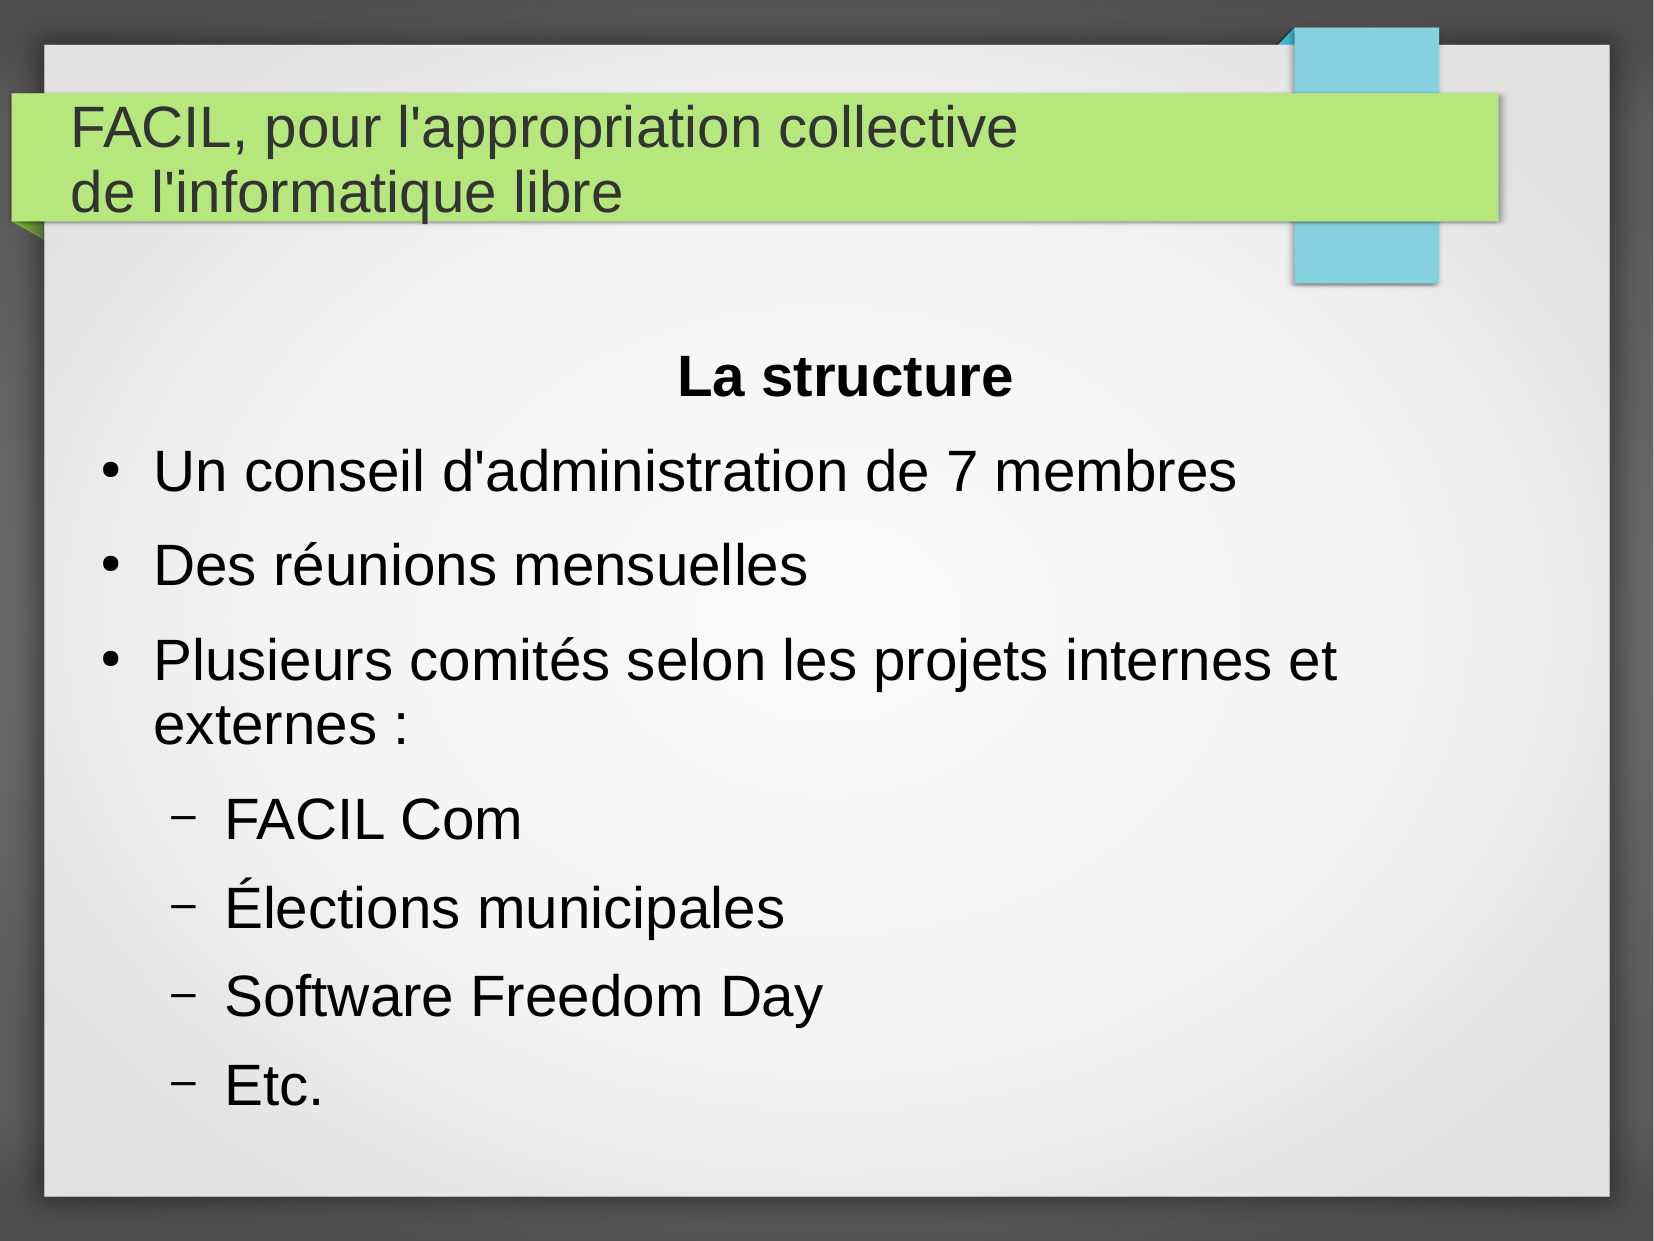

# FACIL, pour l'appropriation collective de l'informatique libre
La structure
Un conseil d'administration de 7 membres
Des réunions mensuelles
Plusieurs comités selon les projets internes et externes :
FACIL Com
Élections municipales
Software Freedom Day
Etc.